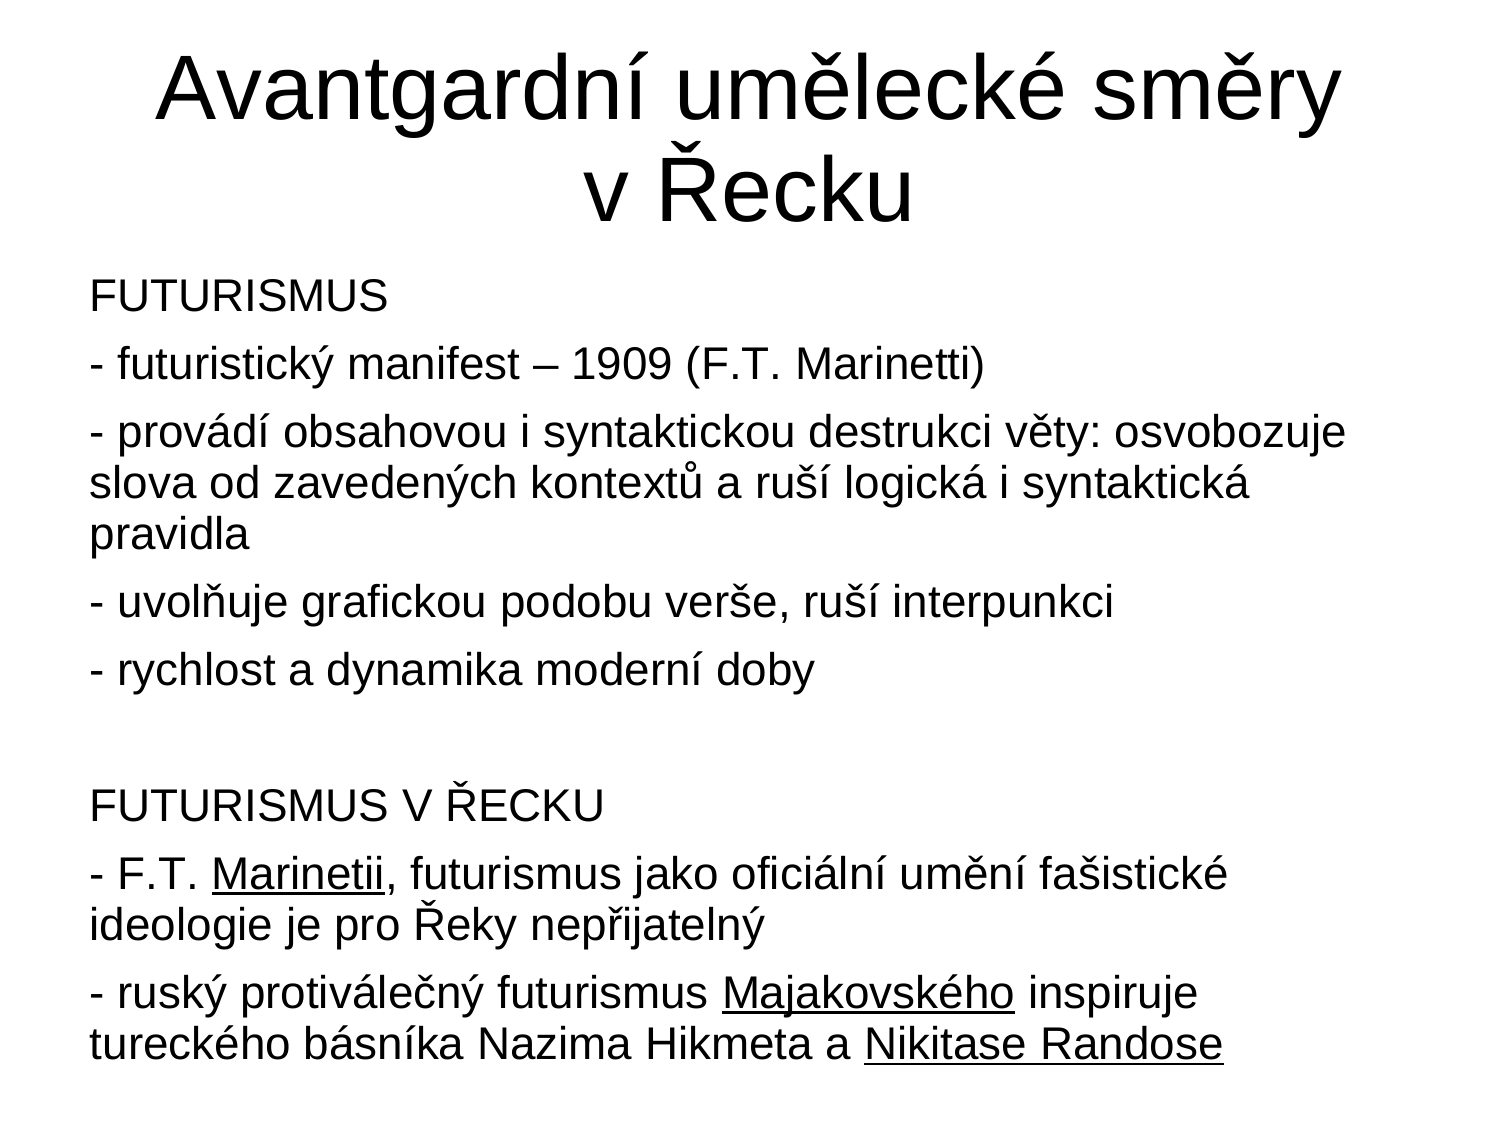

# Avantgardní umělecké směry v Řecku
FUTURISMUS
- futuristický manifest – 1909 (F.T. Marinetti)
- provádí obsahovou i syntaktickou destrukci věty: osvobozuje slova od zavedených kontextů a ruší logická i syntaktická pravidla
- uvolňuje grafickou podobu verše, ruší interpunkci
- rychlost a dynamika moderní doby
FUTURISMUS V ŘECKU
- F.T. Marinetii, futurismus jako oficiální umění fašistické ideologie je pro Řeky nepřijatelný
- ruský protiválečný futurismus Majakovského inspiruje tureckého básníka Nazima Hikmeta a Nikitase Randose